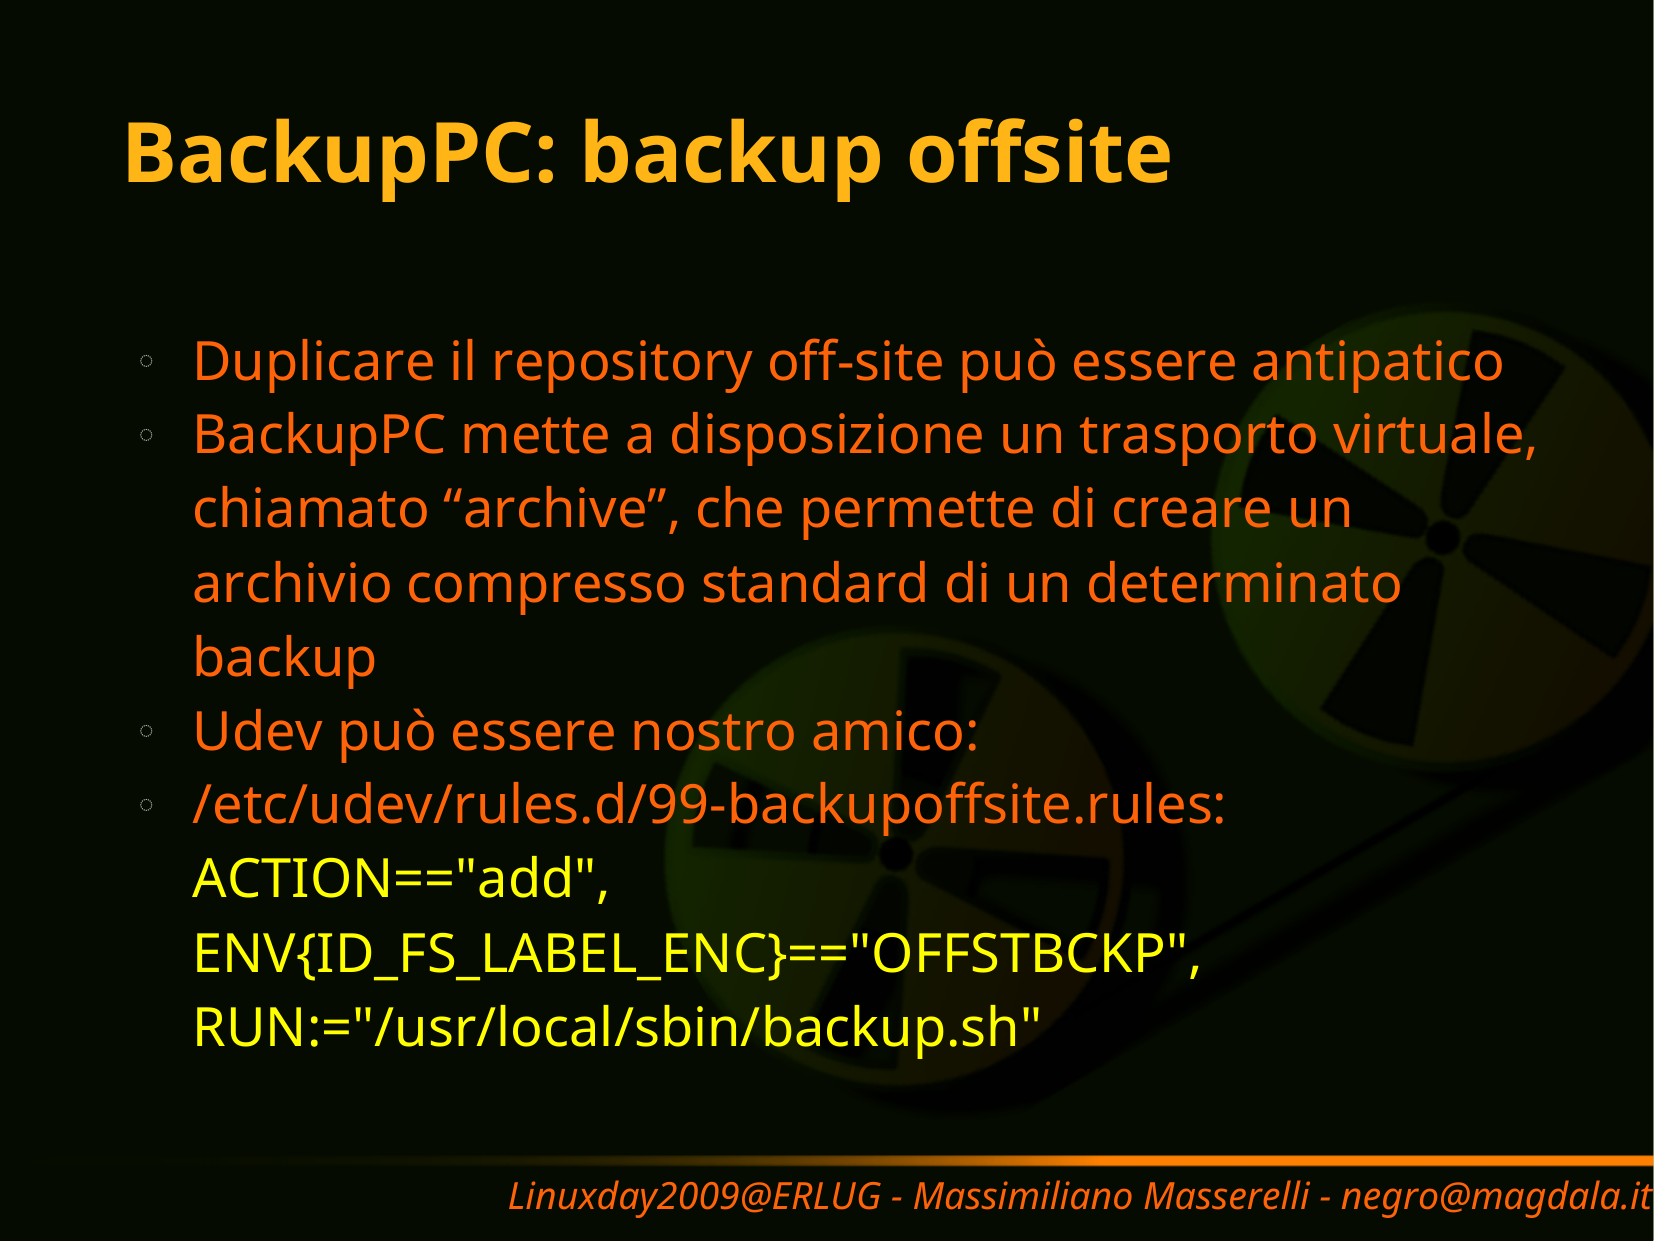

# BackupPC: backup offsite
Duplicare il repository off-site può essere antipatico
BackupPC mette a disposizione un trasporto virtuale, chiamato “archive”, che permette di creare un archivio compresso standard di un determinato backup
Udev può essere nostro amico:
/etc/udev/rules.d/99-backupoffsite.rules:
ACTION=="add", ENV{ID_FS_LABEL_ENC}=="OFFSTBCKP", RUN:="/usr/local/sbin/backup.sh"